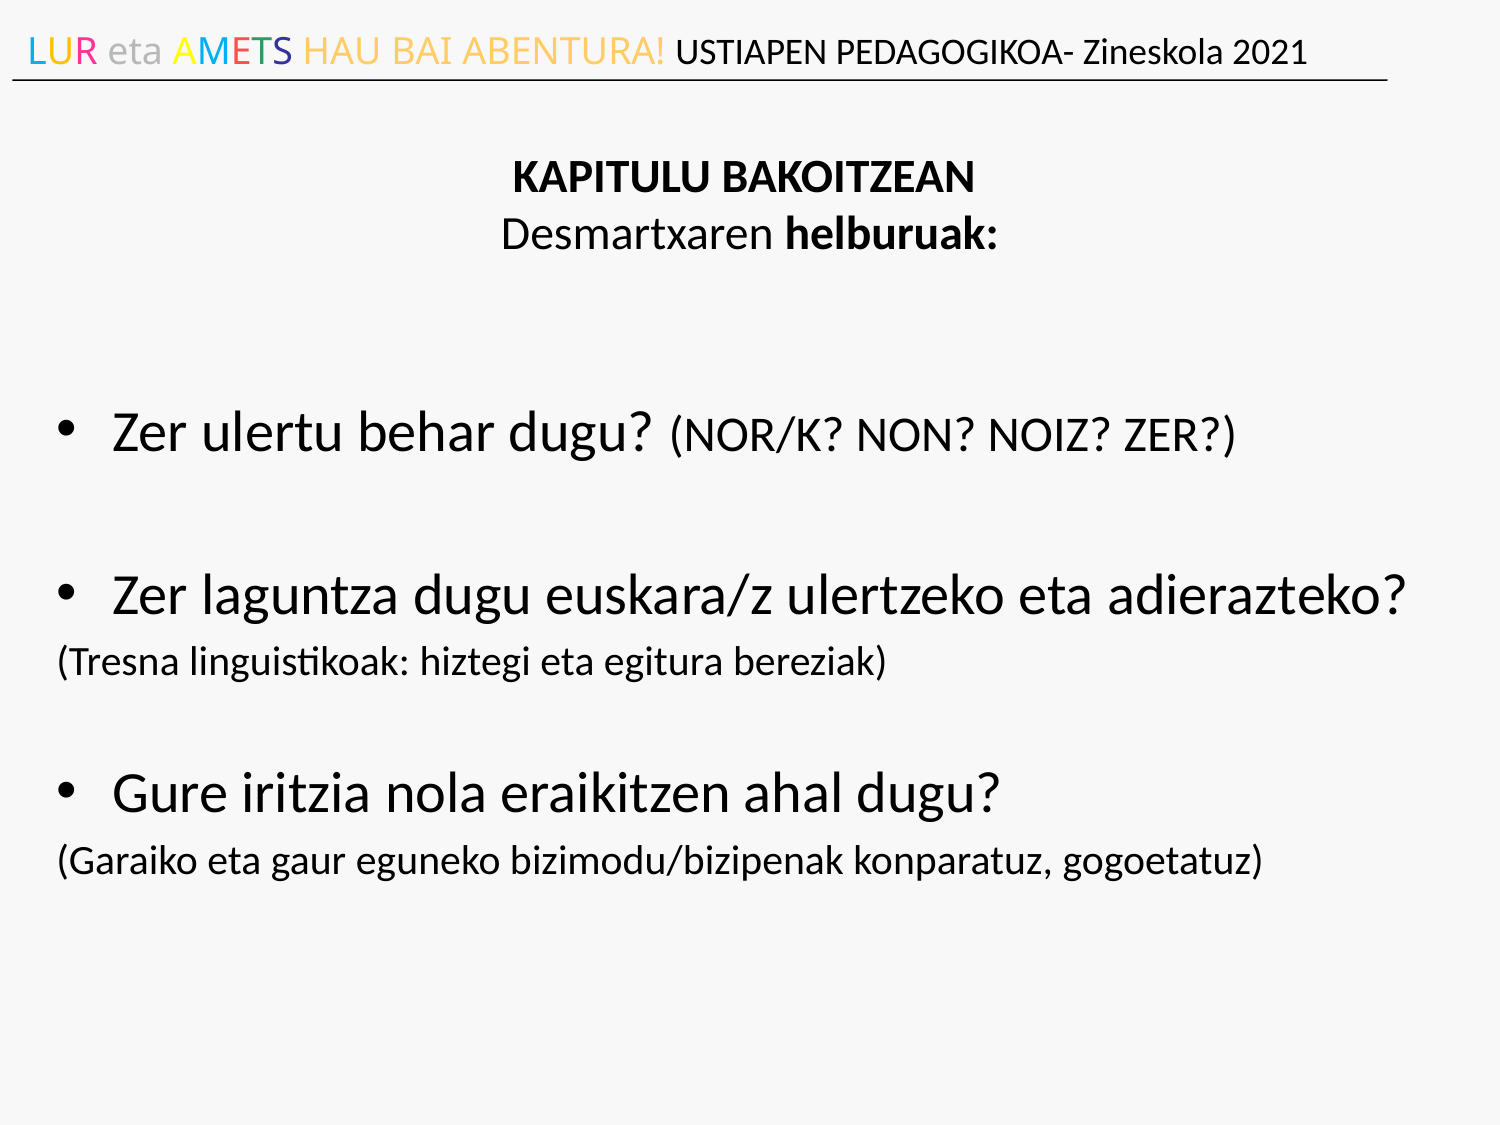

LUR eta AMETS HAU BAI ABENTURA! USTIAPEN PEDAGOGIKOA- Zineskola 2021
# KAPITULU BAKOITZEAN Desmartxaren helburuak:
Zer ulertu behar dugu? (NOR/K? NON? NOIZ? ZER?)
Zer laguntza dugu euskara/z ulertzeko eta adierazteko?
(Tresna linguistikoak: hiztegi eta egitura bereziak)
Gure iritzia nola eraikitzen ahal dugu?
(Garaiko eta gaur eguneko bizimodu/bizipenak konparatuz, gogoetatuz)